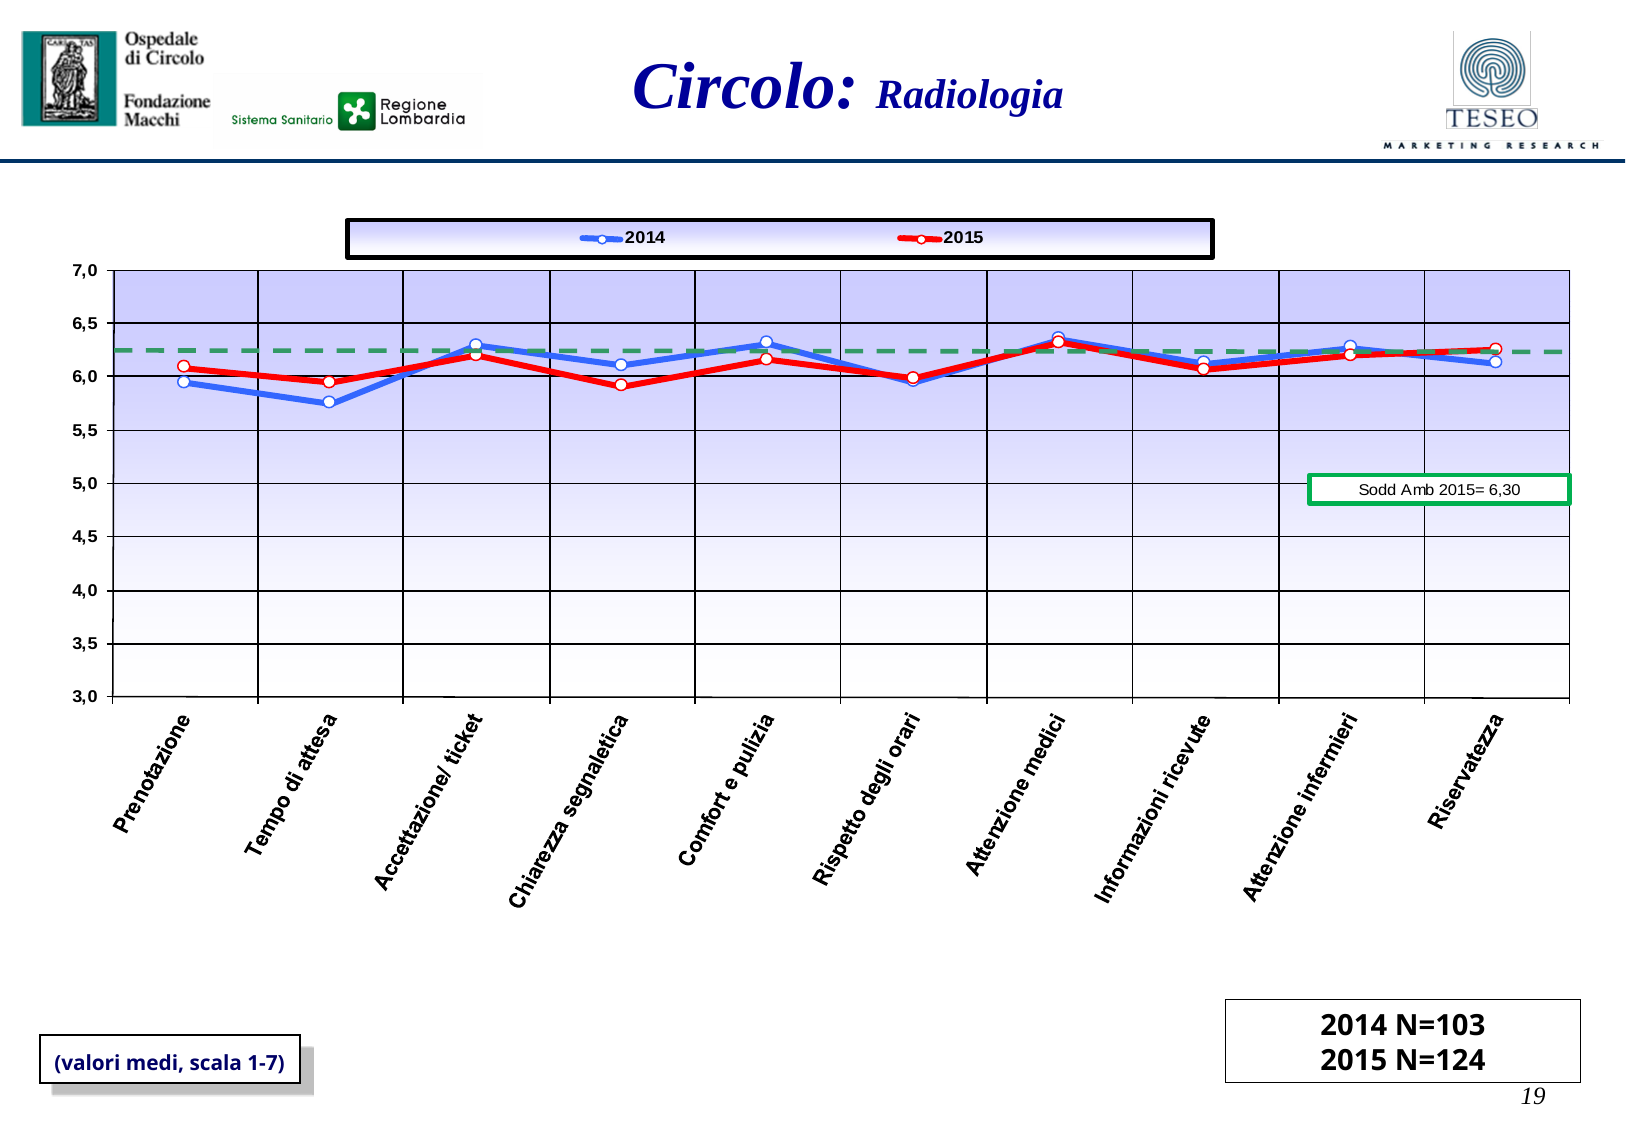

Circolo: Radiologia
2014 N=103
2015 N=124
(valori medi, scala 1-7)